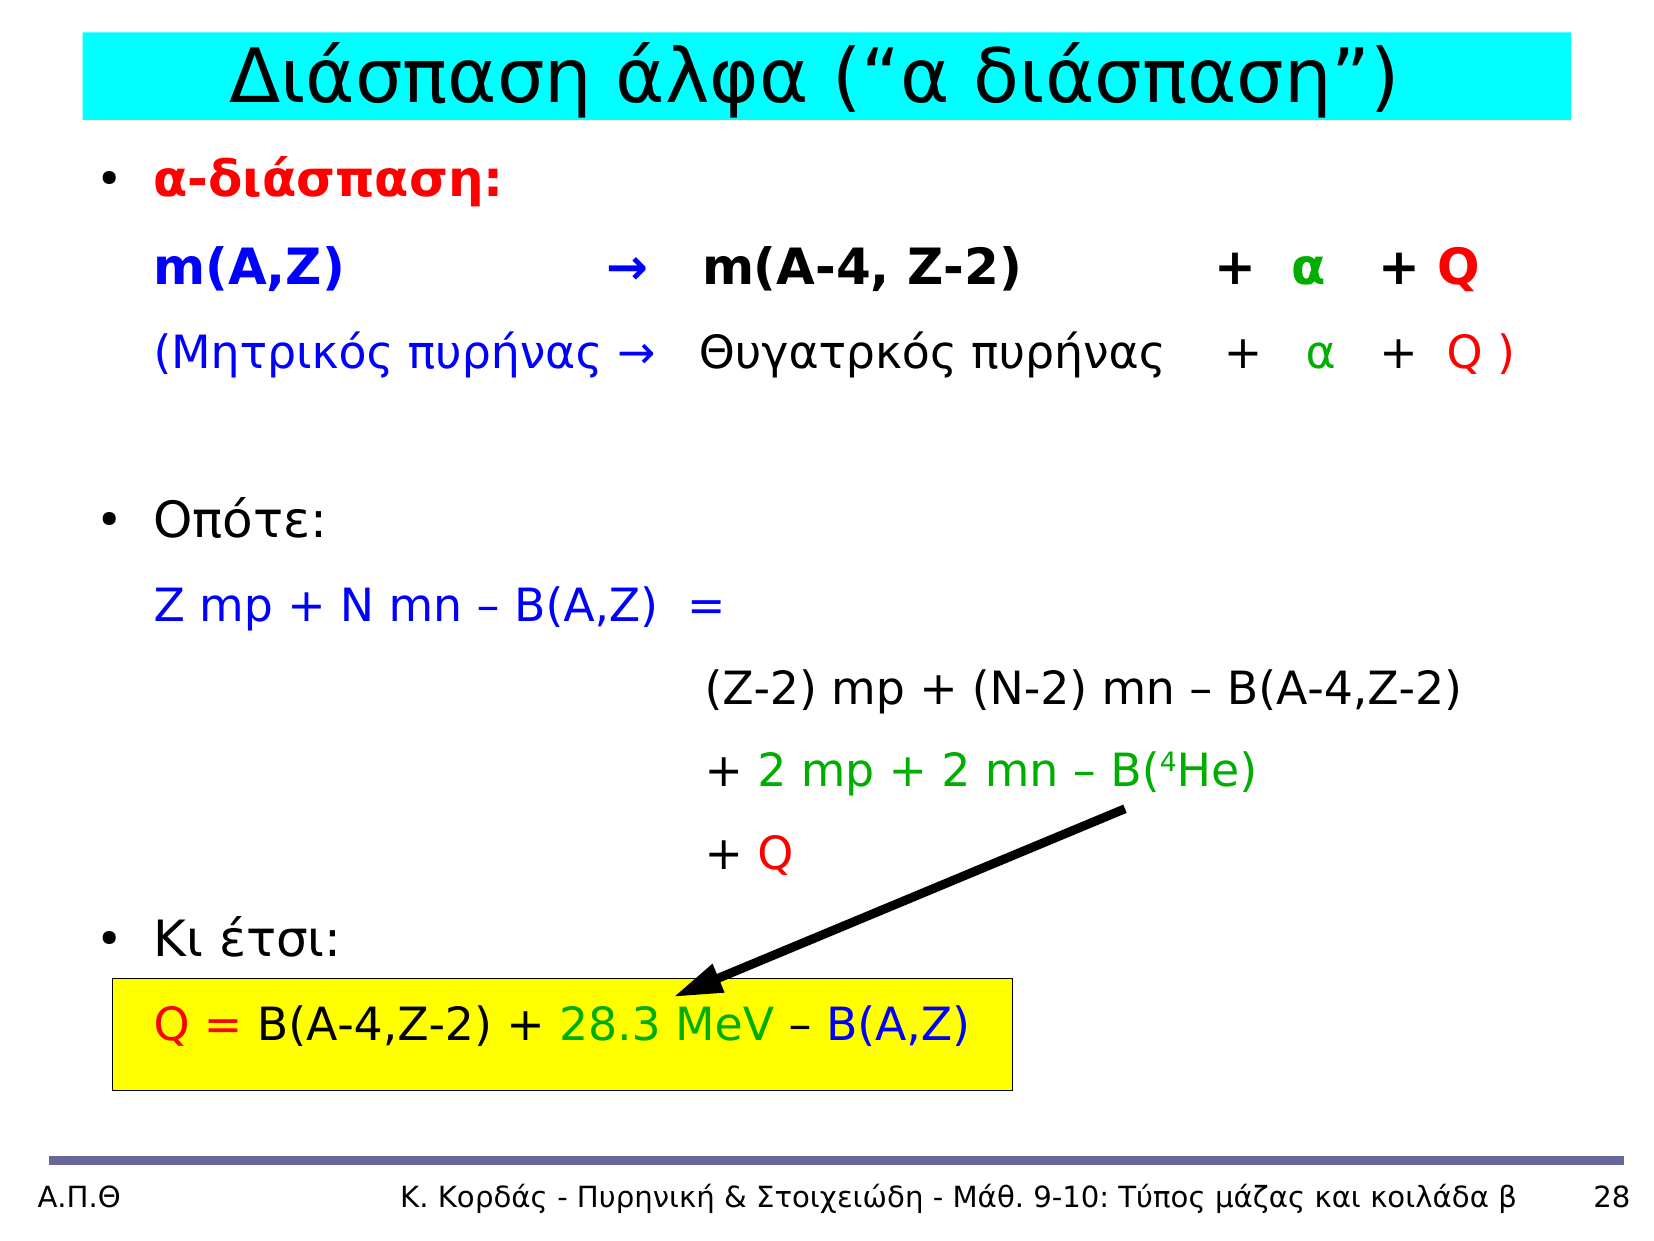

# Διάσπαση άλφα (“α διάσπαση”)
α-διάσπαση:
m(A,Z) → m(A-4, Z-2) + α + Q
(Μητρικός πυρήνας → Θυγατρκός πυρήνας + α + Q )
Οπότε:
Z mp + N mn – B(A,Z) =
 (Z-2) mp + (N-2) mn – B(A-4,Z-2)
 + 2 mp + 2 mn – B(4He)
 + Q
Κι έτσι:
Q = B(A-4,Z-2) + 28.3 MeV – B(A,Z)
Α.Π.Θ
Κ. Κορδάς - Πυρηνική & Στοιχειώδη - Μάθ. 9-10: Τύπος μάζας και κοιλάδα β
28